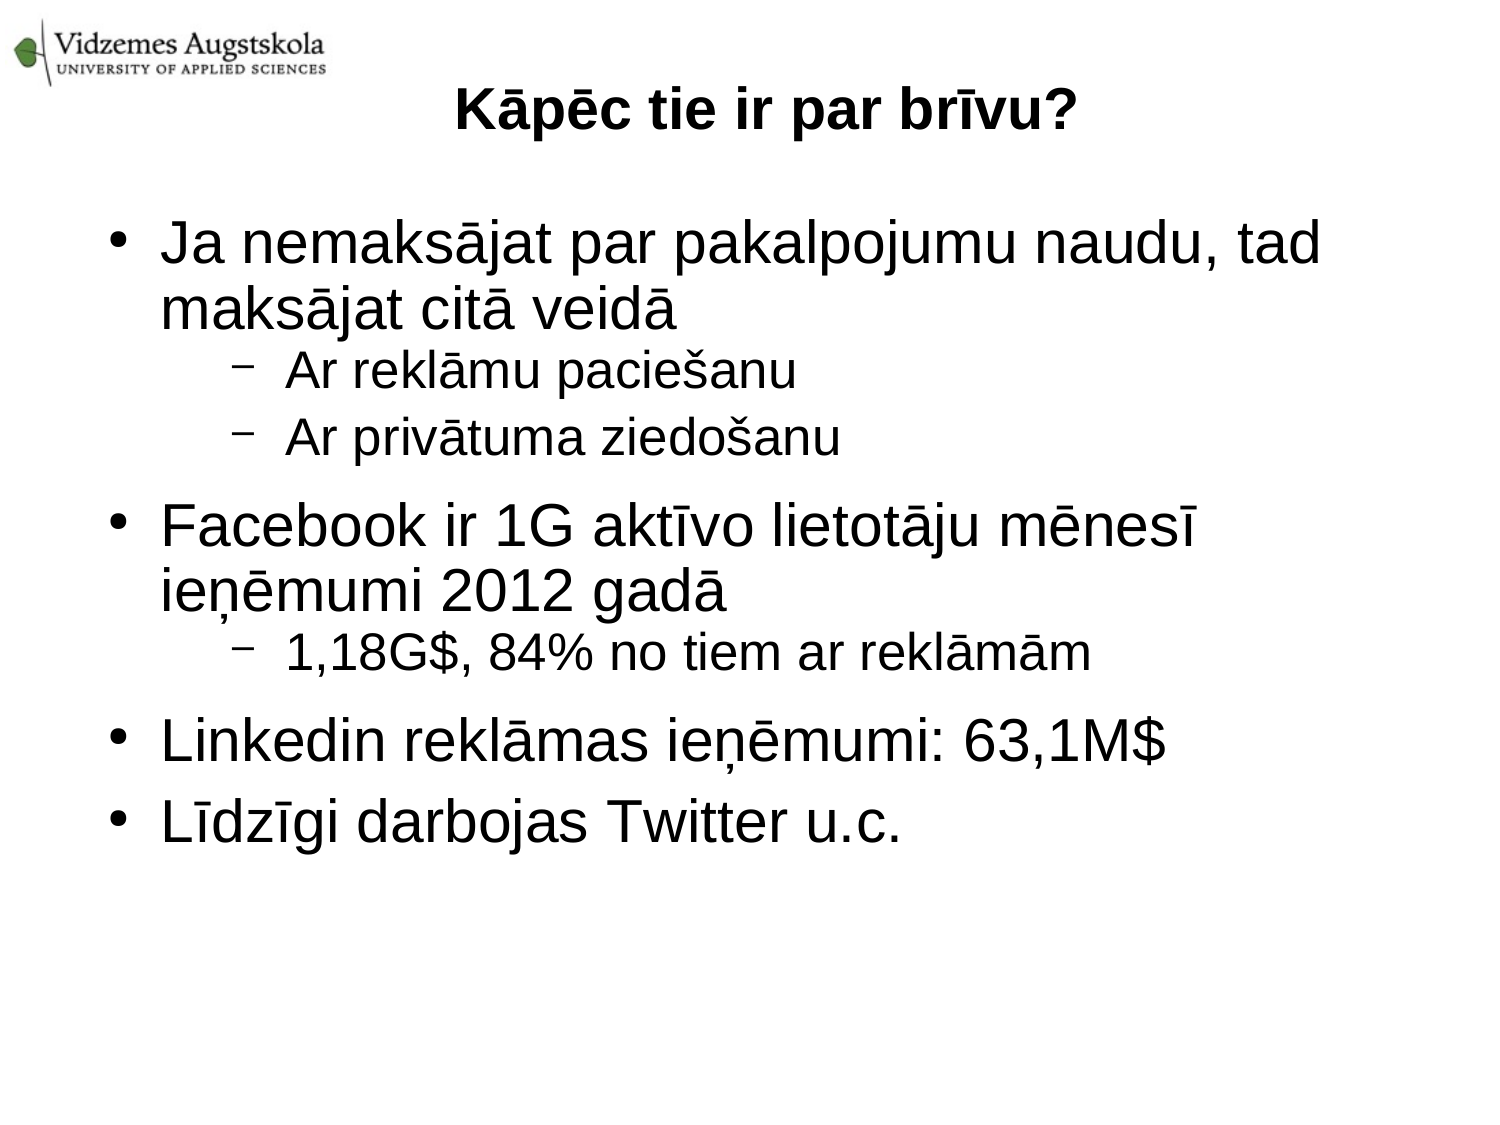

# Kāpēc tie ir par brīvu?
Ja nemaksājat par pakalpojumu naudu, tad maksājat citā veidā
Ar reklāmu paciešanu
Ar privātuma ziedošanu
Facebook ir 1G aktīvo lietotāju mēnesī
ieņēmumi 2012 gadā
1,18G$, 84% no tiem ar reklāmām
Linkedin reklāmas ieņēmumi: 63,1M$
Līdzīgi darbojas Twitter u.c.